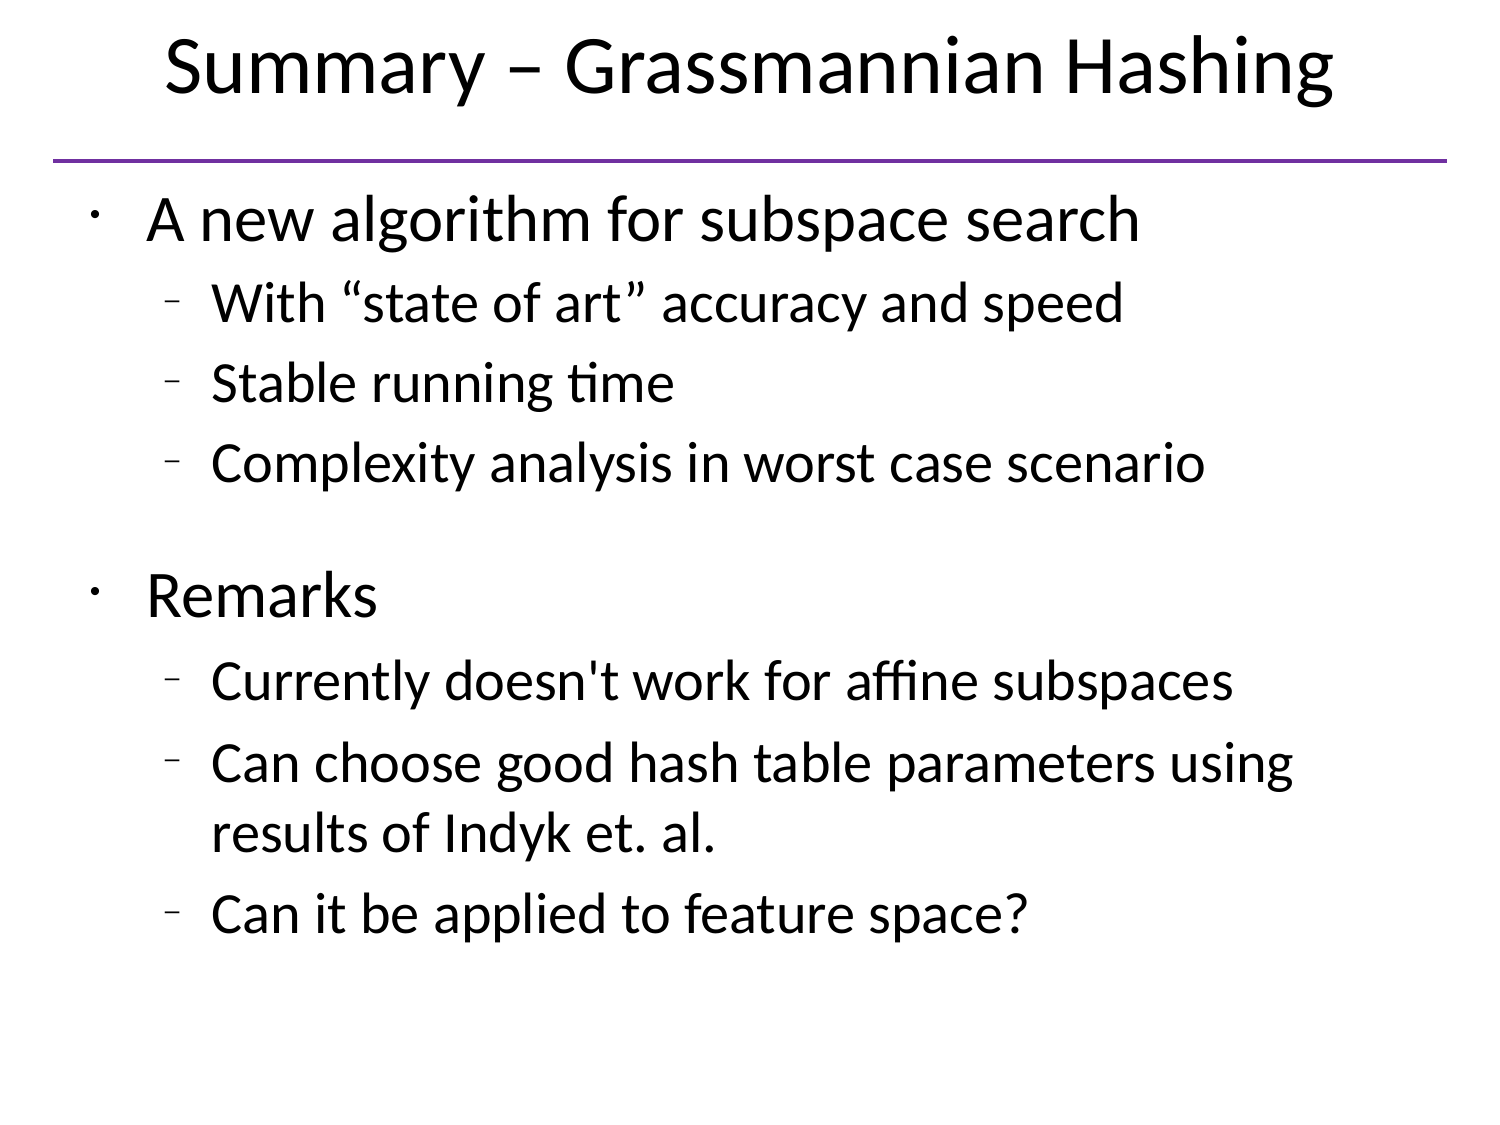

Summary – Grassmannian Hashing
A new algorithm for subspace search
With “state of art” accuracy and speed
Stable running time
Complexity analysis in worst case scenario
Remarks
Currently doesn't work for affine subspaces
Can choose good hash table parameters using results of Indyk et. al.
Can it be applied to feature space?